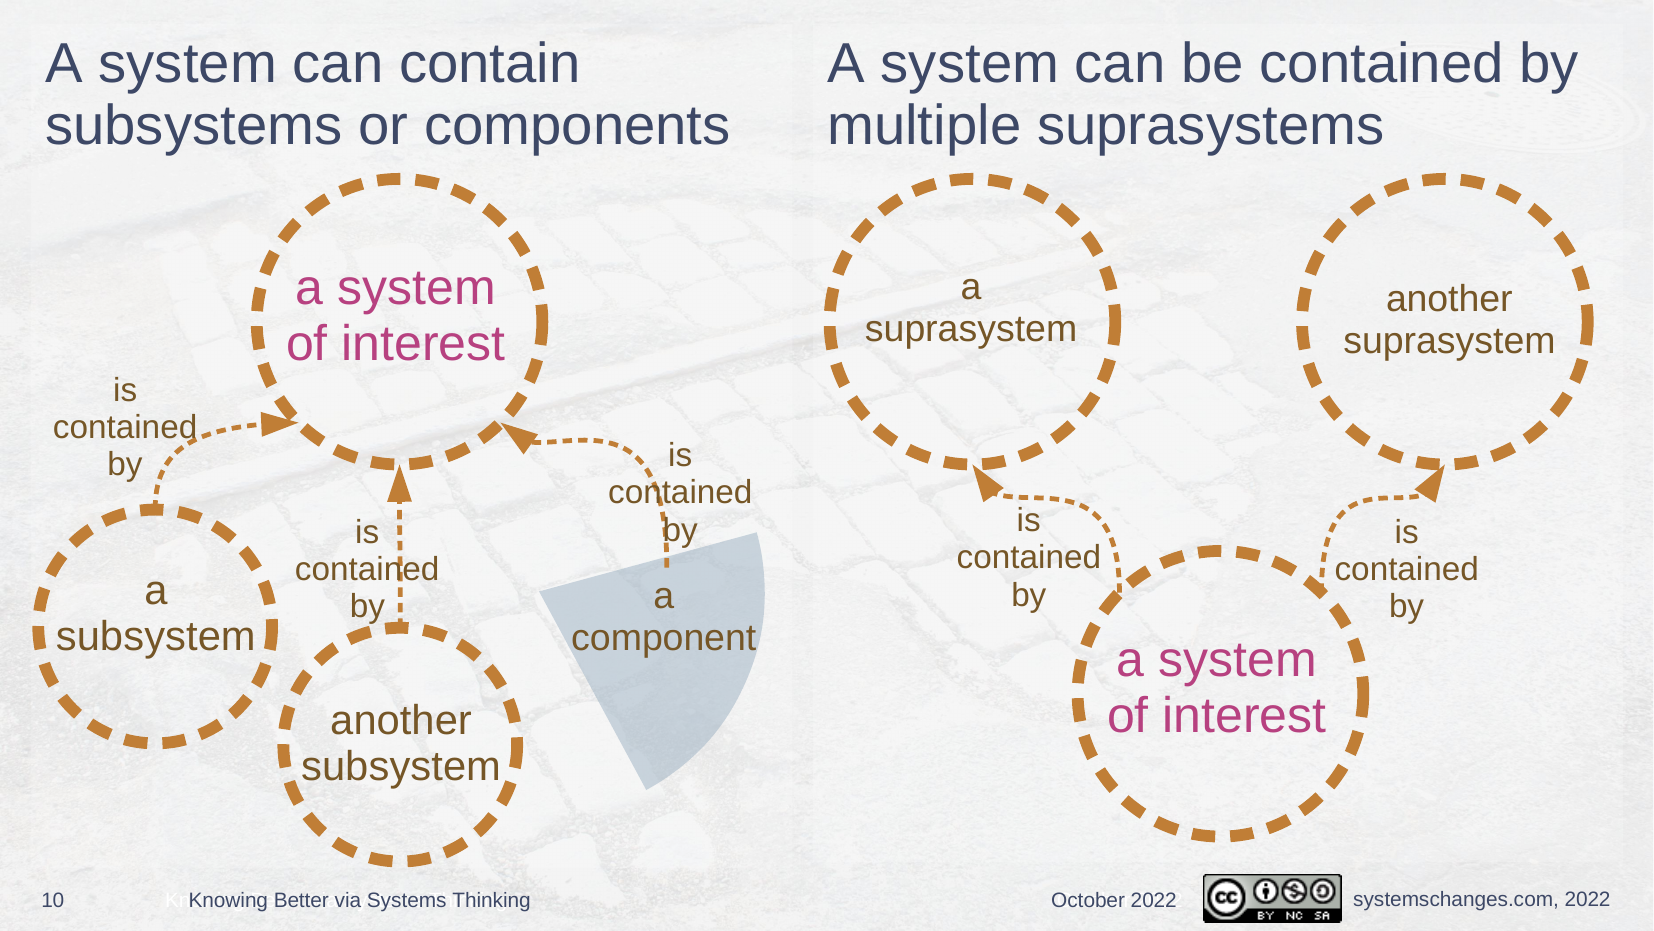

A system can contain subsystems or components
A system can be contained by multiple suprasystems
a system of interest
a suprasystem
another suprasystem
is contained by
is contained by
is contained by
is contained by
is contained by
a subsystem
a component
a system of interest
another subsystem
Knowing Better via Systems Thinking
October 2022